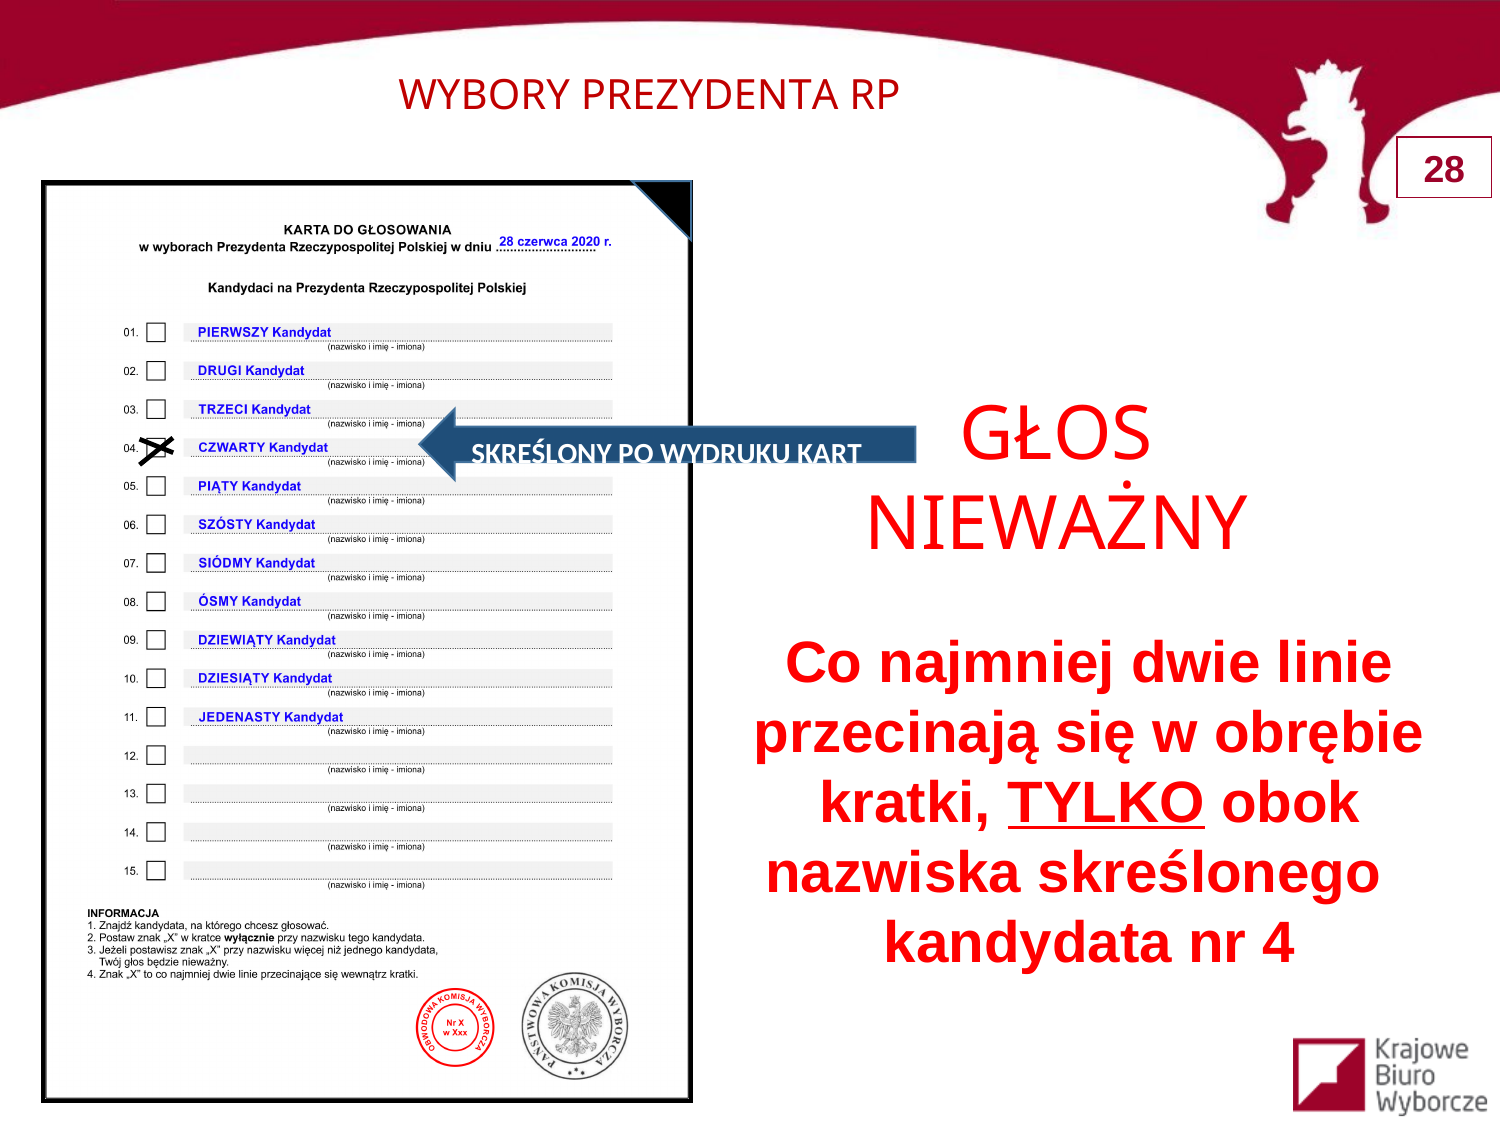

WYBORY PREZYDENTA RP
GŁOS NIEWAŻNY
 SKREŚLONY PO WYDRUKU KART
Co najmniej dwie linie przecinają się w obrębie kratki, TYLKO obok nazwiska skreślonego kandydata nr 4